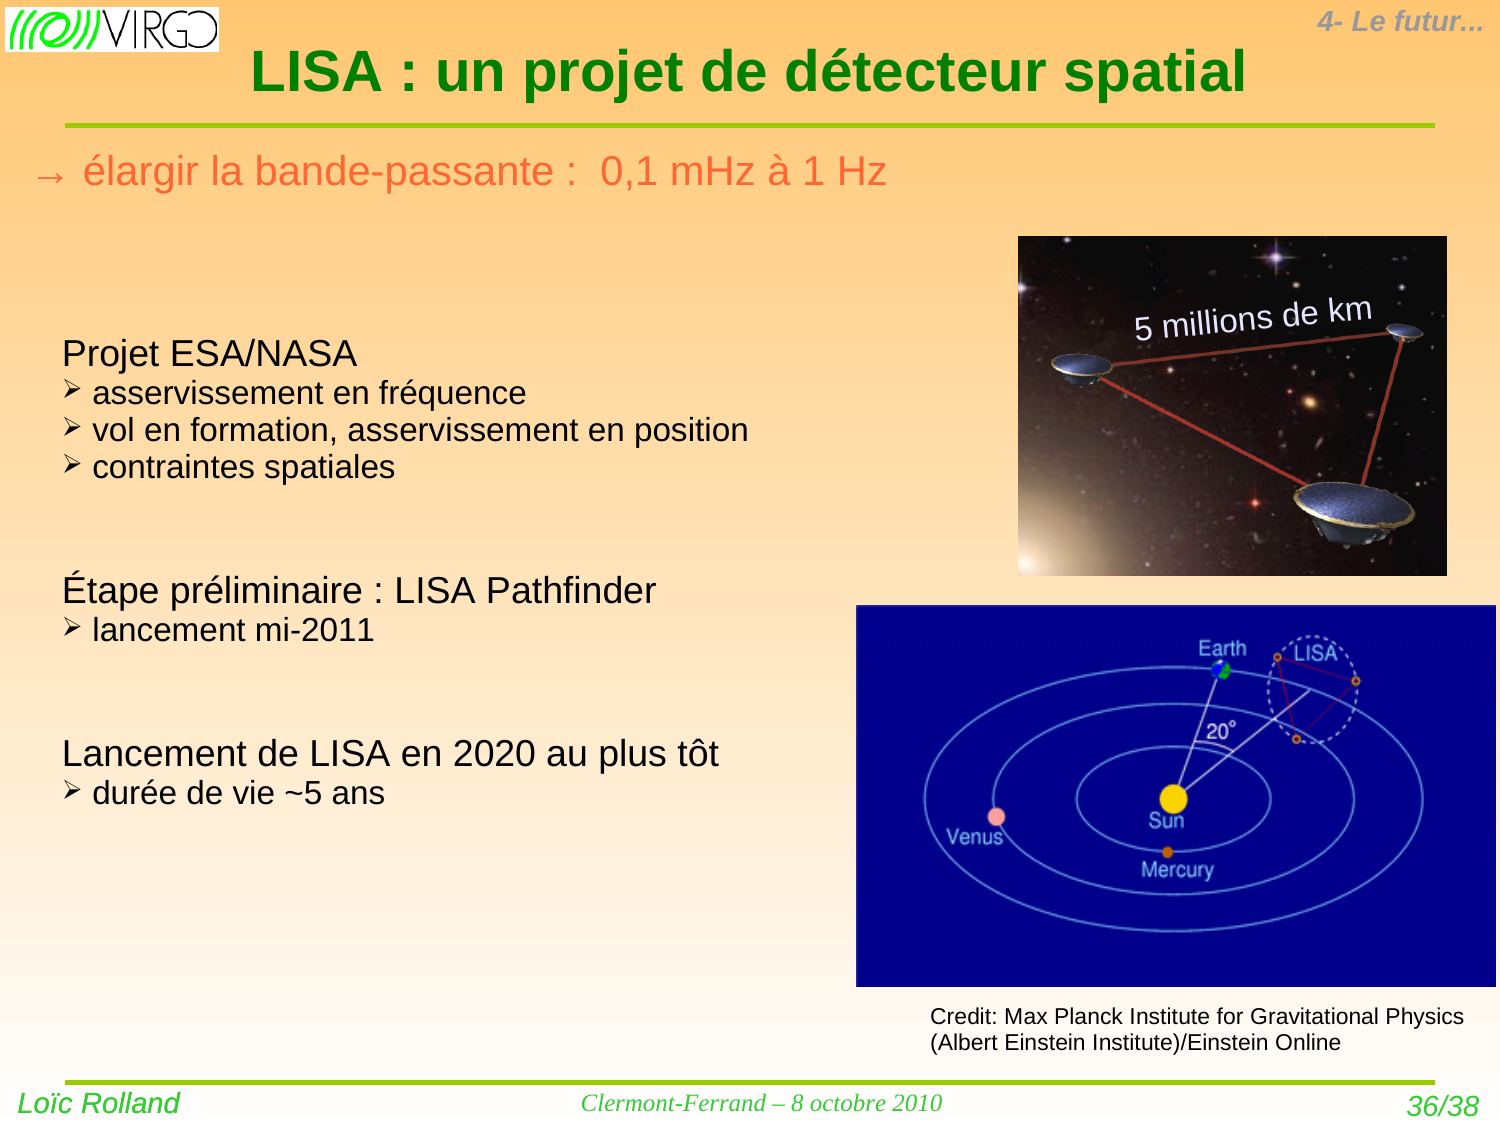

4- Le futur...
# LISA : un projet de détecteur spatial
→ élargir la bande-passante : 0,1 mHz à 1 Hz
5 millions de km
Projet ESA/NASA
 asservissement en fréquence
 vol en formation, asservissement en position
 contraintes spatiales
Étape préliminaire : LISA Pathfinder
 lancement mi-2011
Lancement de LISA en 2020 au plus tôt
 durée de vie ~5 ans
Credit: Max Planck Institute for Gravitational Physics (Albert Einstein Institute)/Einstein Online
36